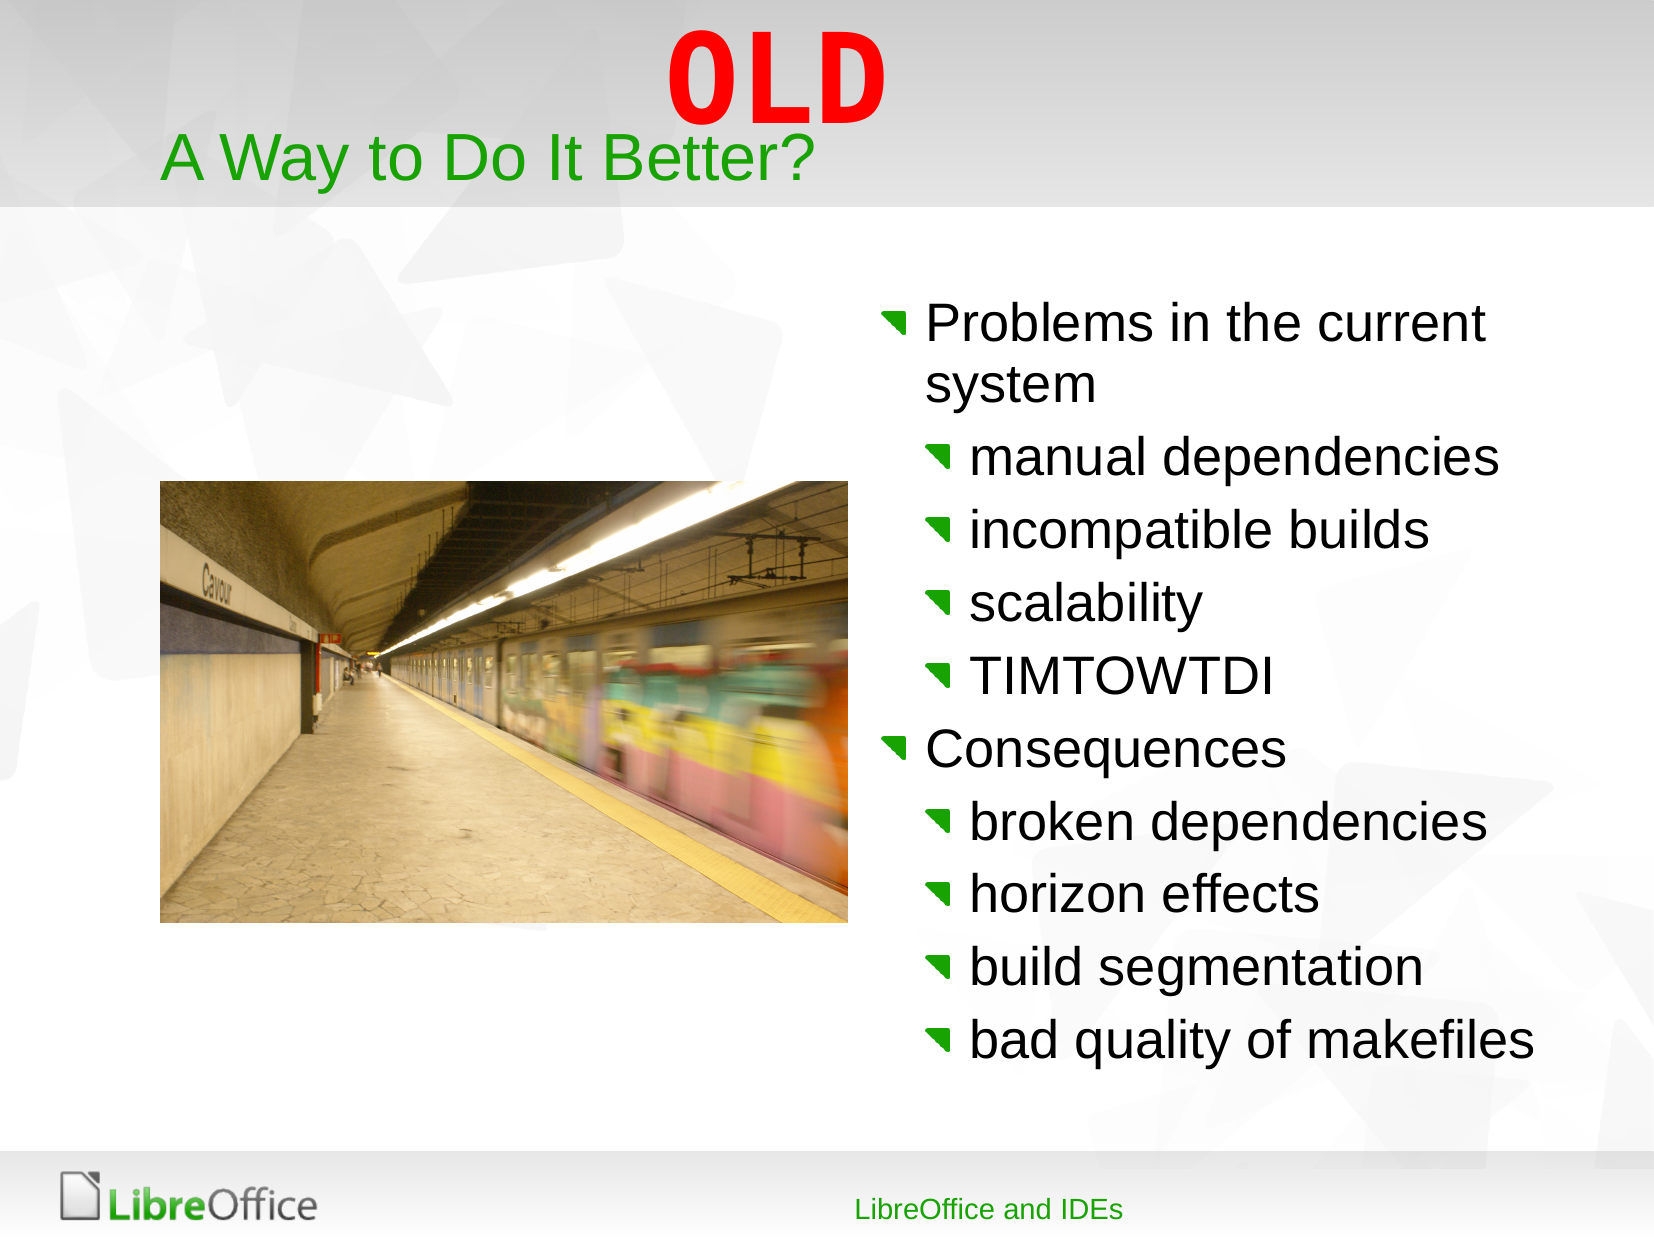

OLD
# A Way to Do It Better?
Problems in the current system
manual dependencies
incompatible builds
scalability
TIMTOWTDI
Consequences
broken dependencies
horizon effects
build segmentation
bad quality of makefiles